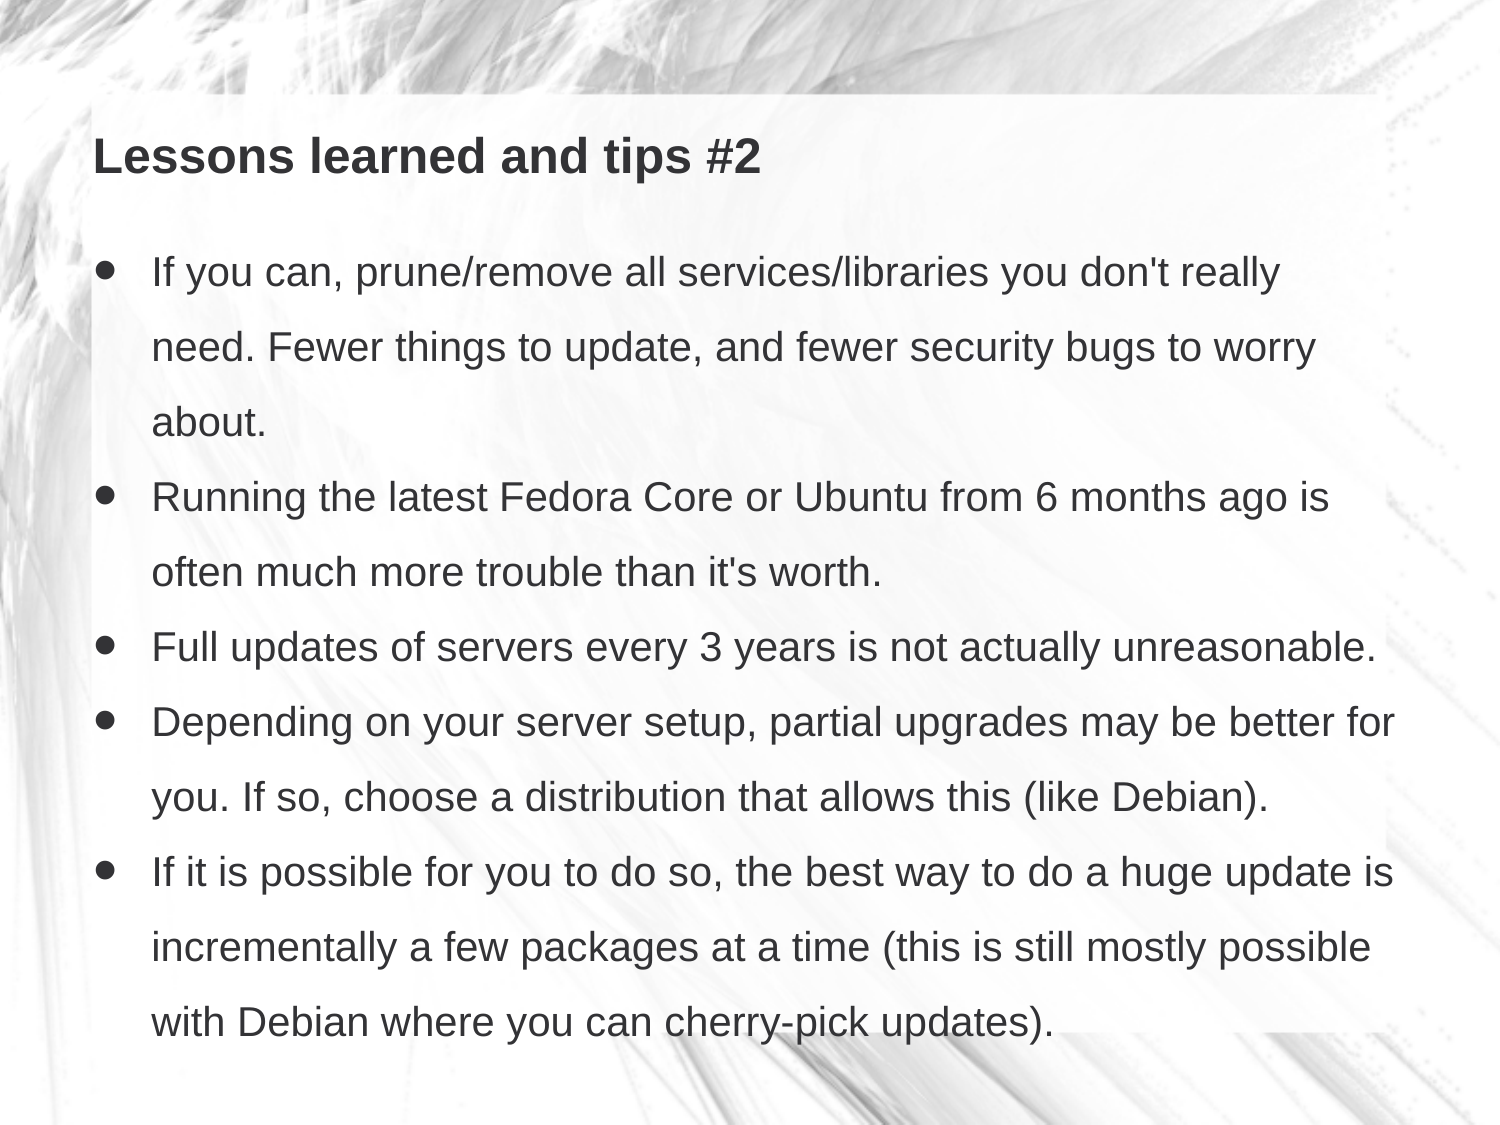

# Lessons learned and tips #2
If you can, prune/remove all services/libraries you don't really need. Fewer things to update, and fewer security bugs to worry about.
Running the latest Fedora Core or Ubuntu from 6 months ago is often much more trouble than it's worth.
Full updates of servers every 3 years is not actually unreasonable.
Depending on your server setup, partial upgrades may be better for you. If so, choose a distribution that allows this (like Debian).
If it is possible for you to do so, the best way to do a huge update is incrementally a few packages at a time (this is still mostly possible with Debian where you can cherry-pick updates).